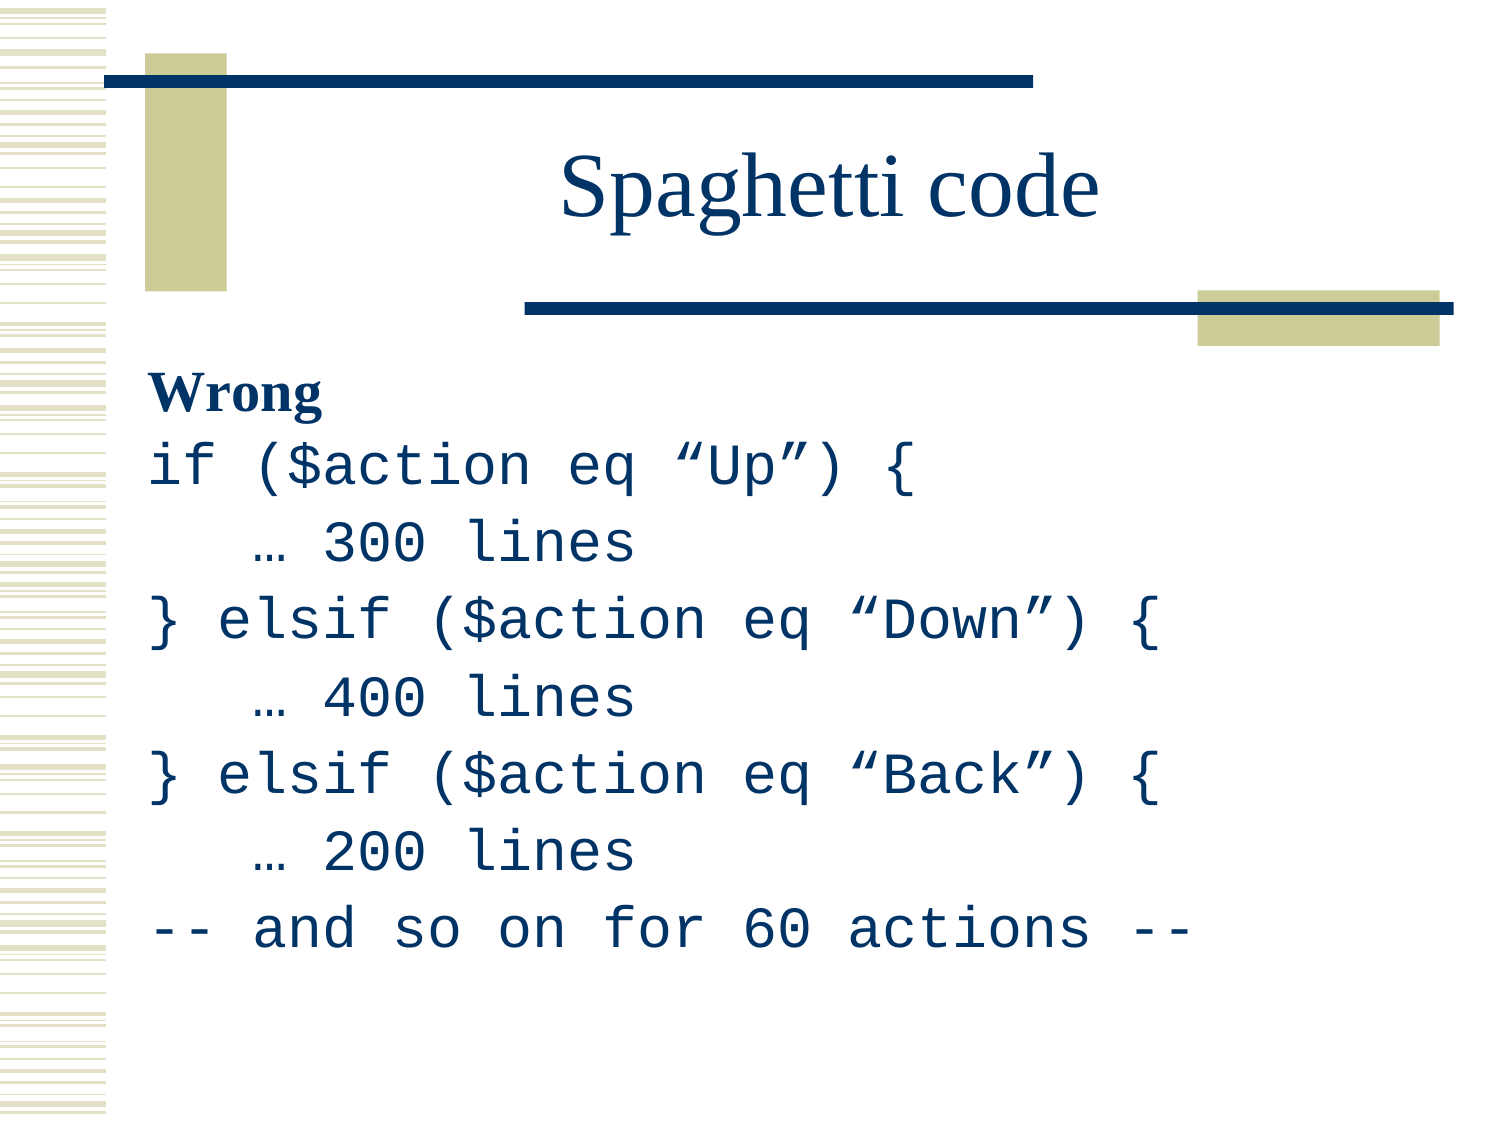

# Spaghetti code
Wrong
if ($action eq “Up”) {
 … 300 lines
} elsif ($action eq “Down”) {
 … 400 lines
} elsif ($action eq “Back”) {
 … 200 lines
-- and so on for 60 actions --